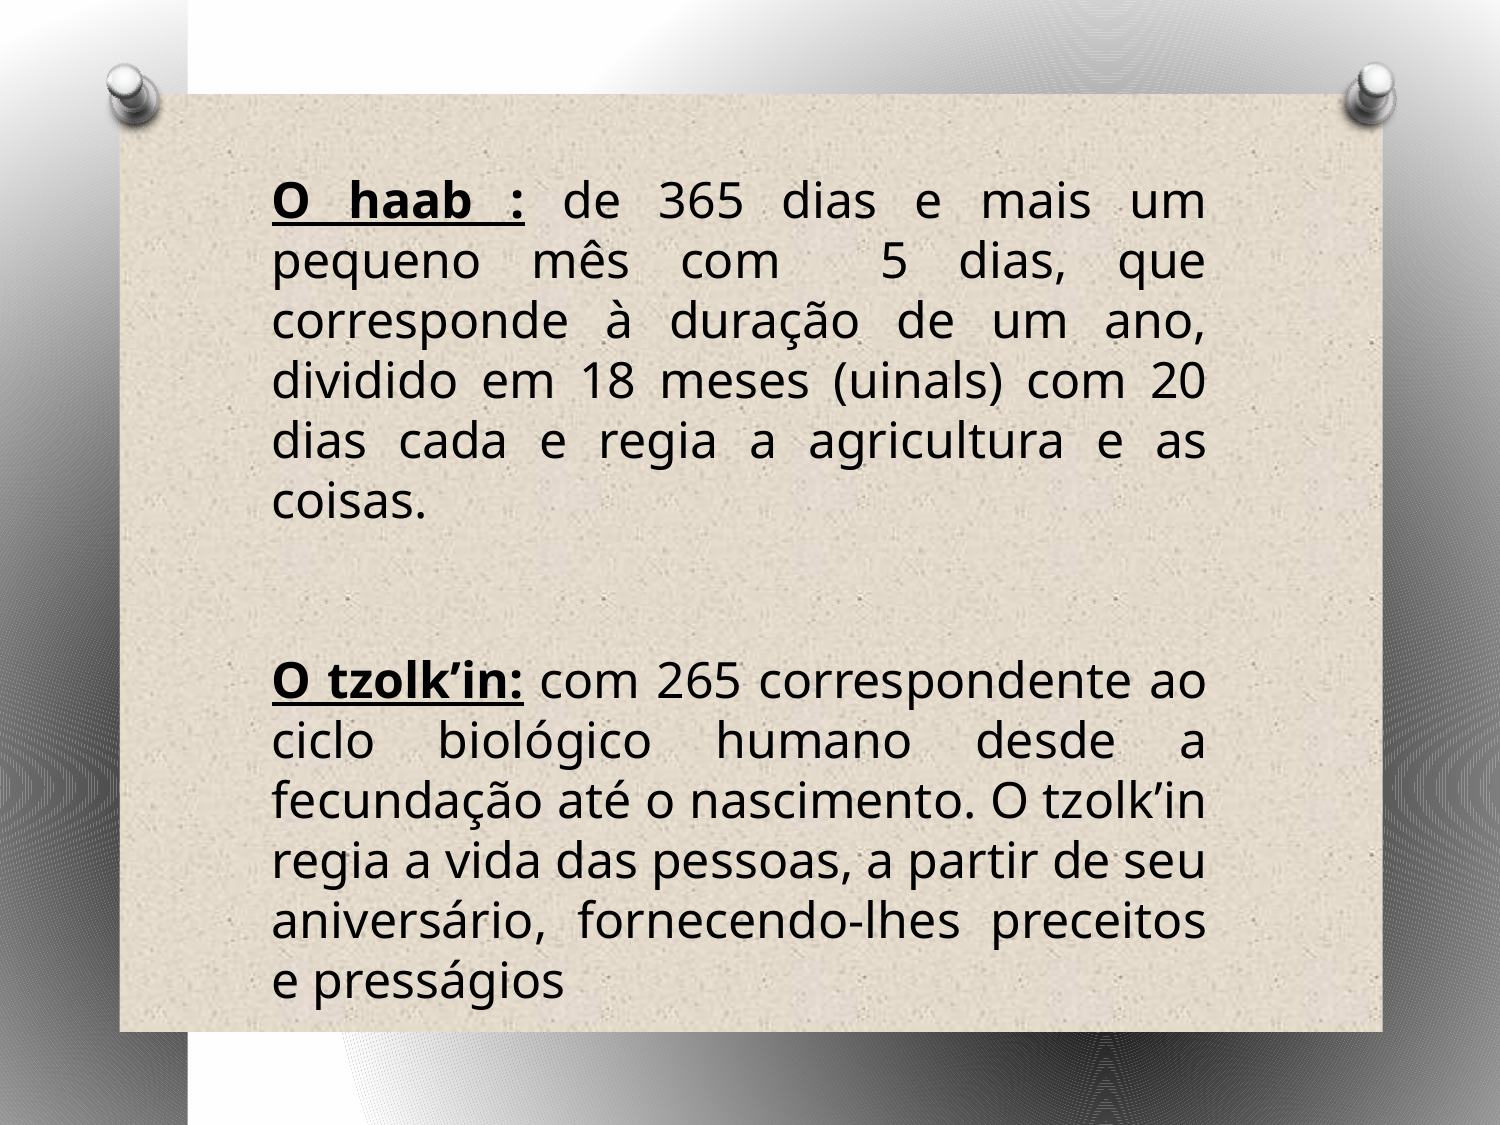

O haab : de 365 dias e mais um pequeno mês com 5 dias, que corresponde à duração de um ano, dividido em 18 meses (uinals) com 20 dias cada e regia a agricultura e as coisas.
O tzolk’in: com 265 correspondente ao ciclo biológico humano desde a fecundação até o nascimento. O tzolk’in regia a vida das pessoas, a partir de seu aniversário, fornecendo-lhes preceitos e presságios